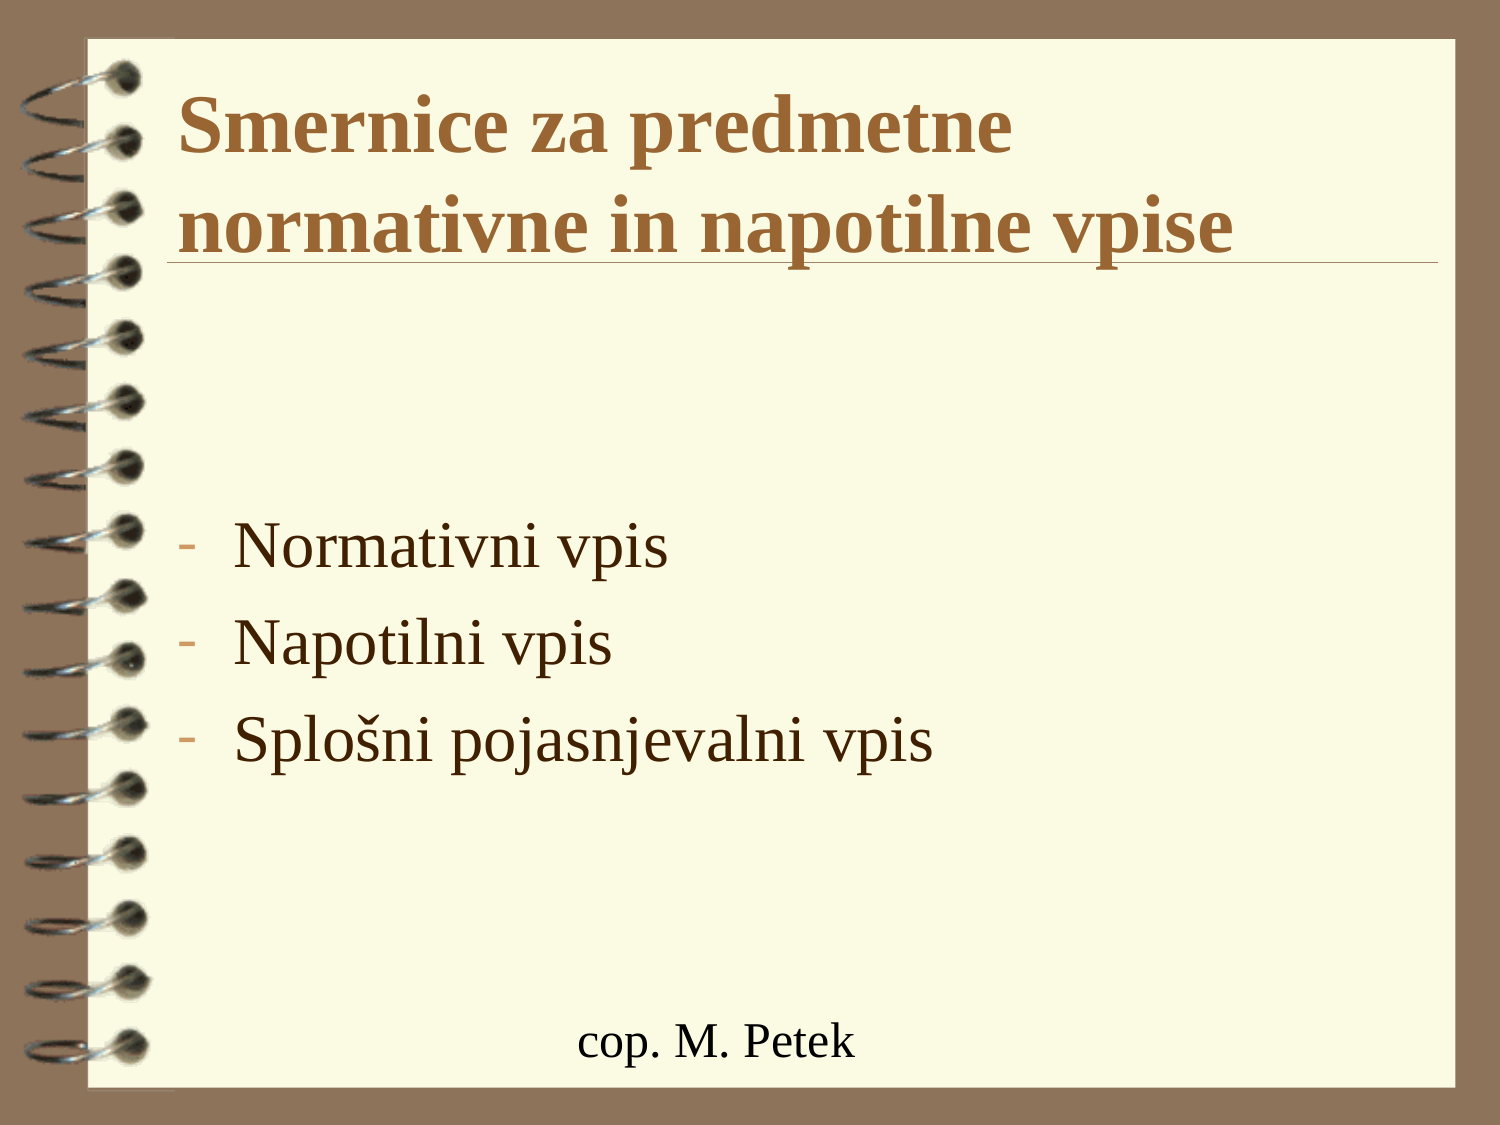

# Smernice za predmetne normativne in napotilne vpise
Normativni vpis
Napotilni vpis
Splošni pojasnjevalni vpis
cop. M. Petek